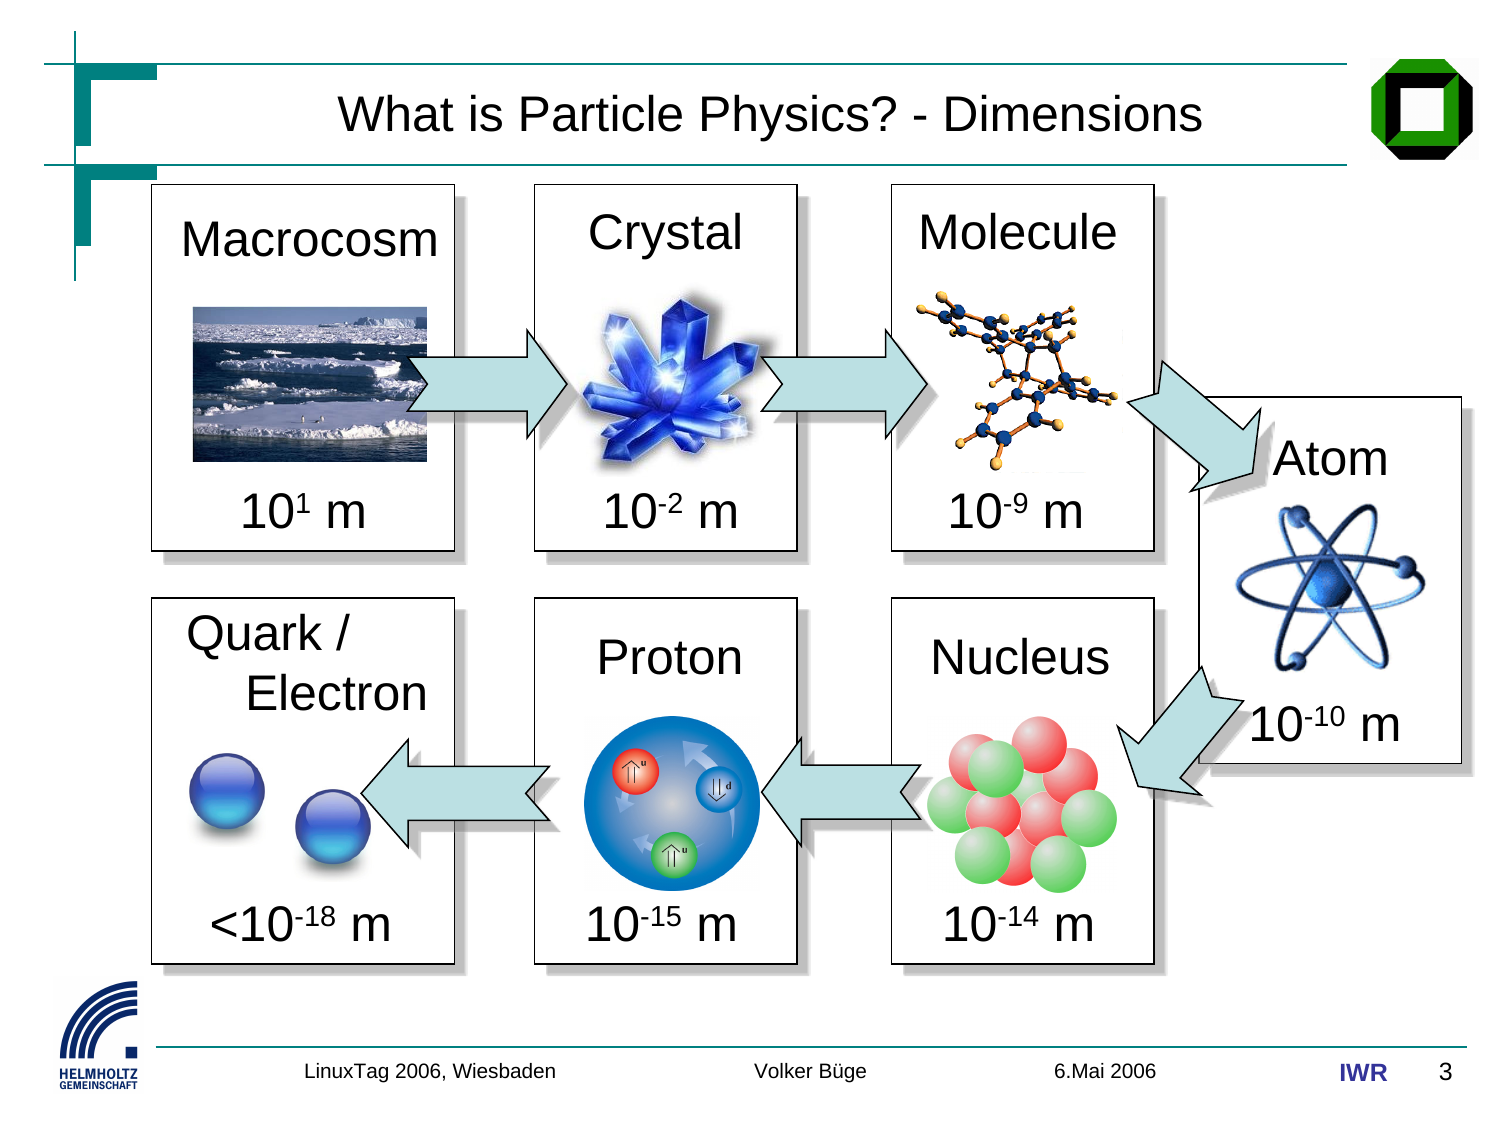

# What is Particle Physics? - Dimensions
Macrocosm
101 m
Crystal
Molecule
Atom
10-2 m
10-9 m
Quark /
Proton
Nucleus
Electron
10-10 m
<10-18 m
10-15 m
10-14 m
3